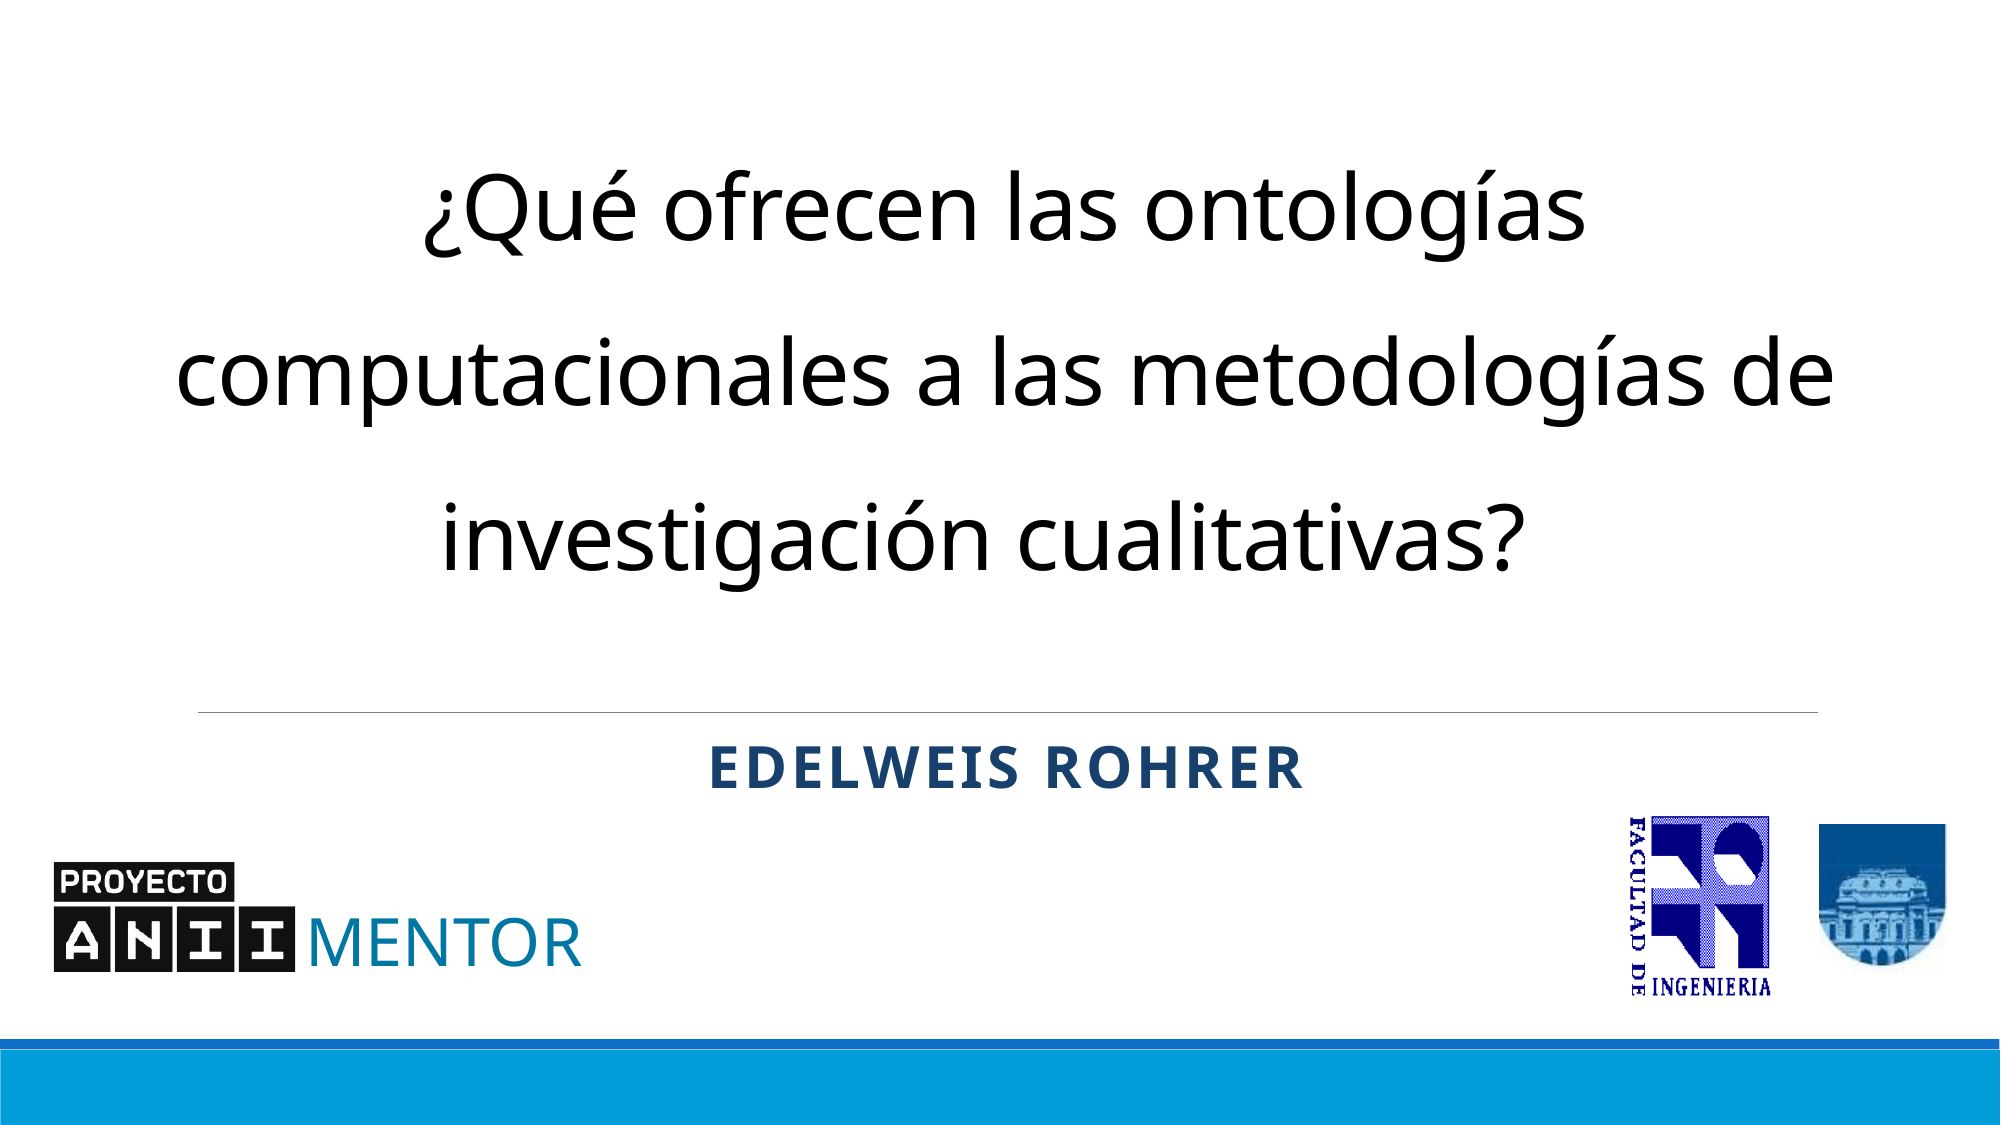

# ¿Qué ofrecen las ontologías computacionales a las metodologías de investigación cualitativas?
Edelweis Rohrer
MENTOR